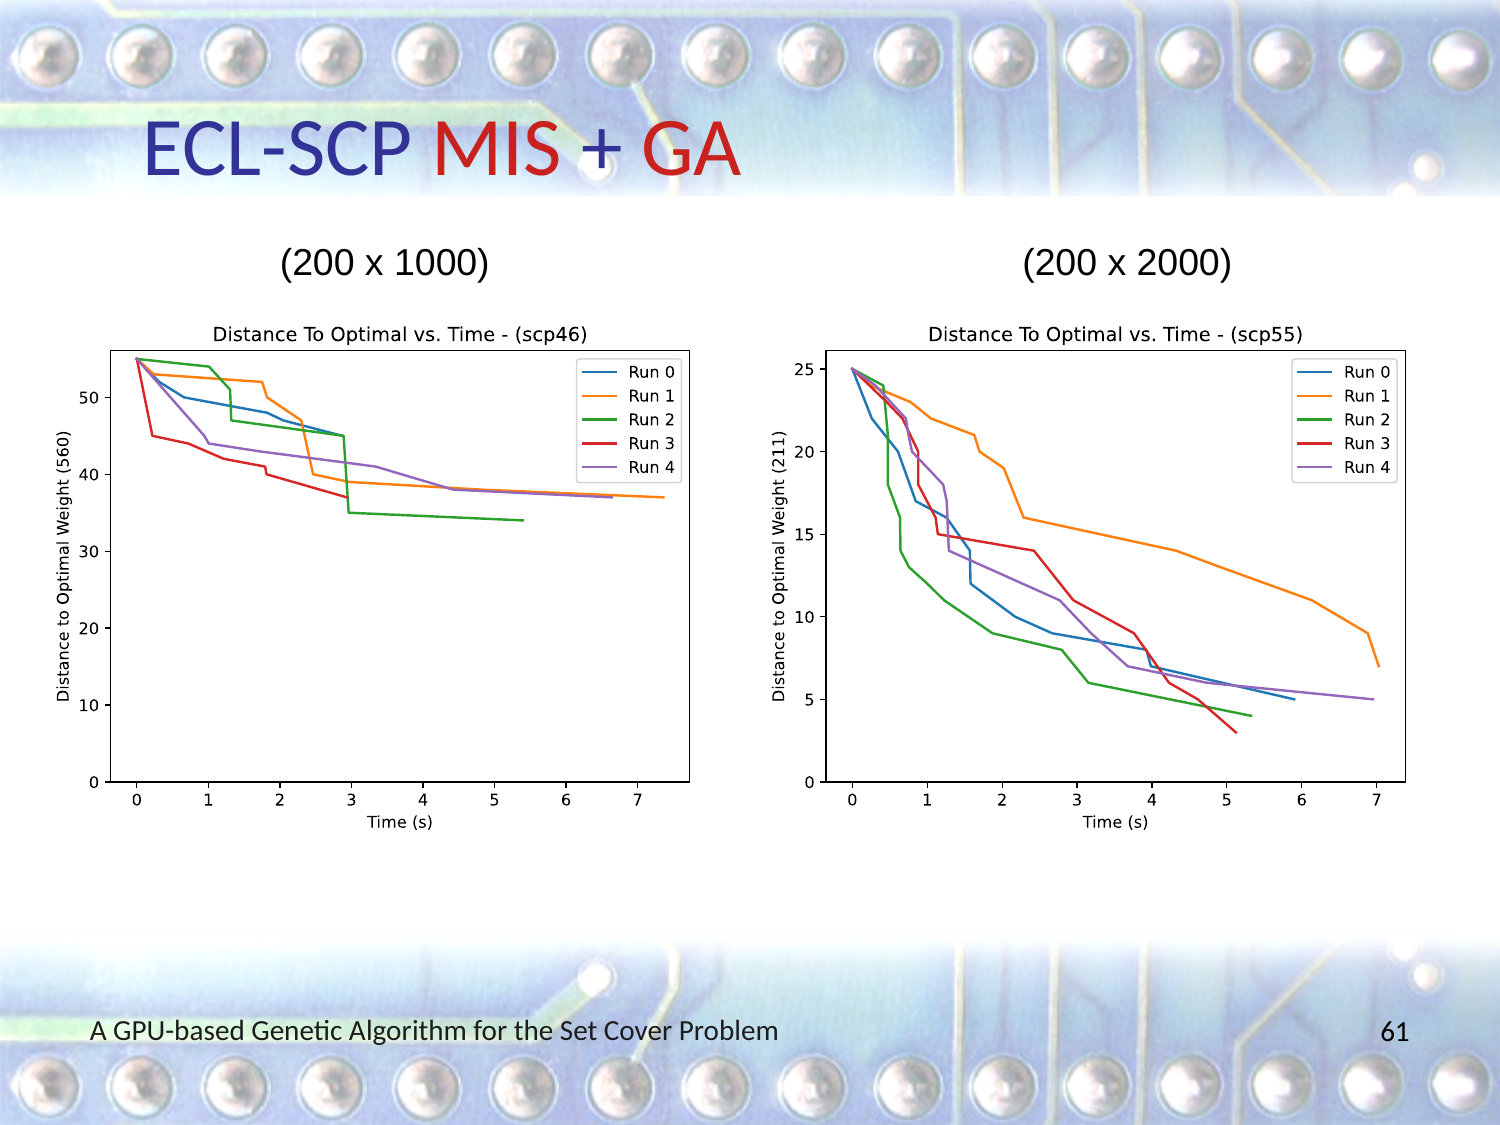

# ECL-SCP MIS + GA
(200 x 1000)
(200 x 2000)
A GPU-based Genetic Algorithm for the Set Cover Problem
61